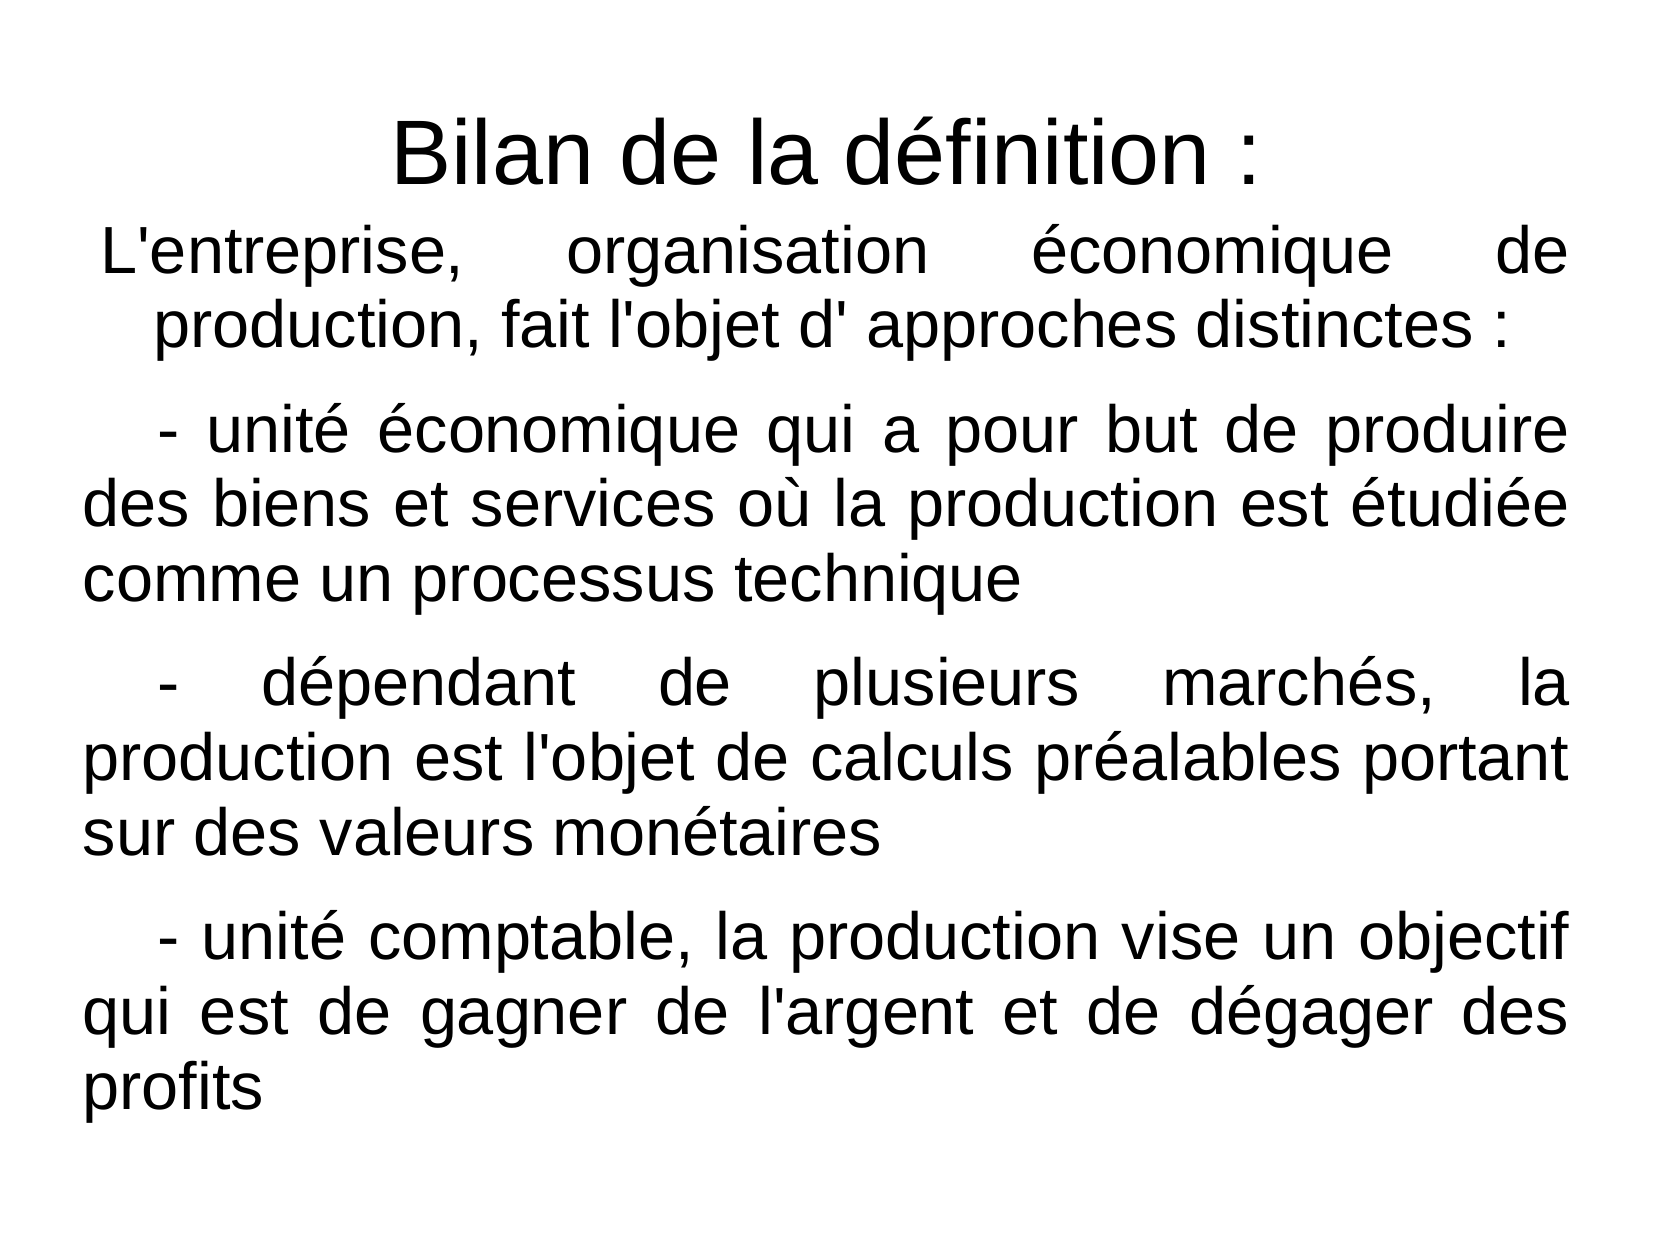

# Bilan de la définition :
L'entreprise, organisation économique de production, fait l'objet d' approches distinctes :
- unité économique qui a pour but de produire des biens et services où la production est étudiée comme un processus technique
- dépendant de plusieurs marchés, la production est l'objet de calculs préalables portant sur des valeurs monétaires
- unité comptable, la production vise un objectif qui est de gagner de l'argent et de dégager des profits